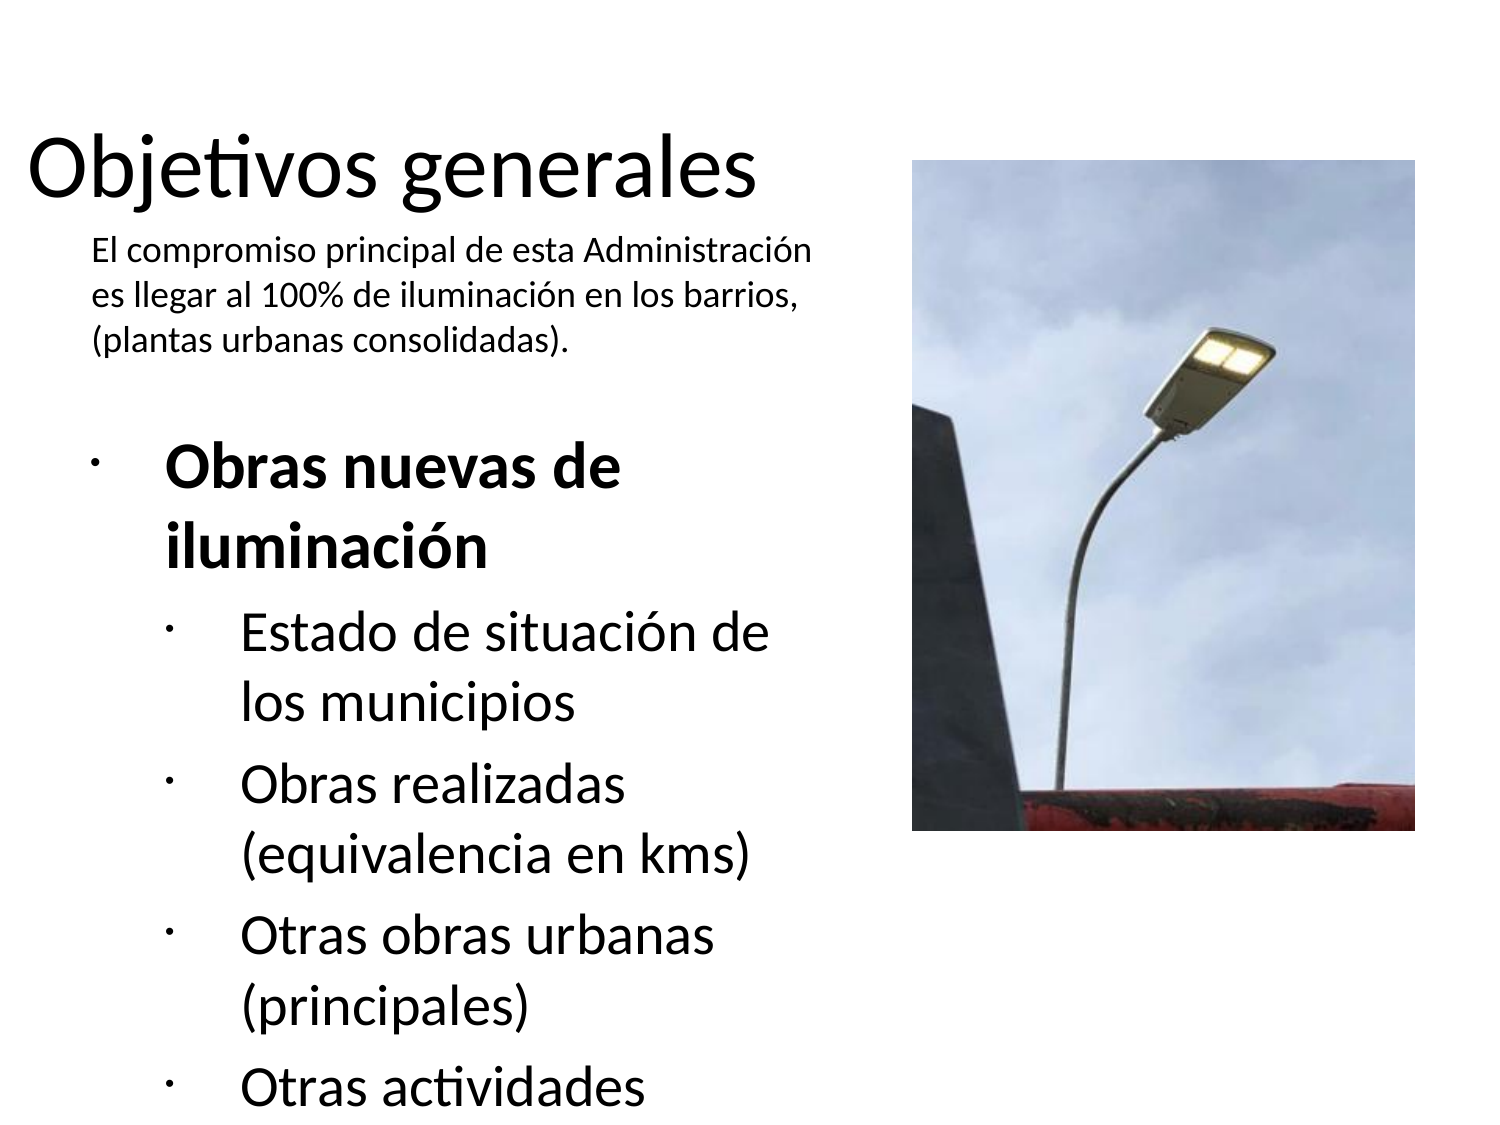

Objetivos generales
El compromiso principal de esta Administración es llegar al 100% de iluminación en los barrios, (plantas urbanas consolidadas).
Obras nuevas de iluminación
Estado de situación de los municipios
Obras realizadas (equivalencia en kms)
Otras obras urbanas (principales)
Otras actividades (eventos)
Recambio a nueva tecnología (LED)
Avance de obra (recambio)
Logros (ahorros y subsidios)
Próximos proyectos
Sistema inteligente de gestión de luminarias
Funcionamiento (objetivo)
Hacia los Municipios inteligentes
Atlántida y Sauce